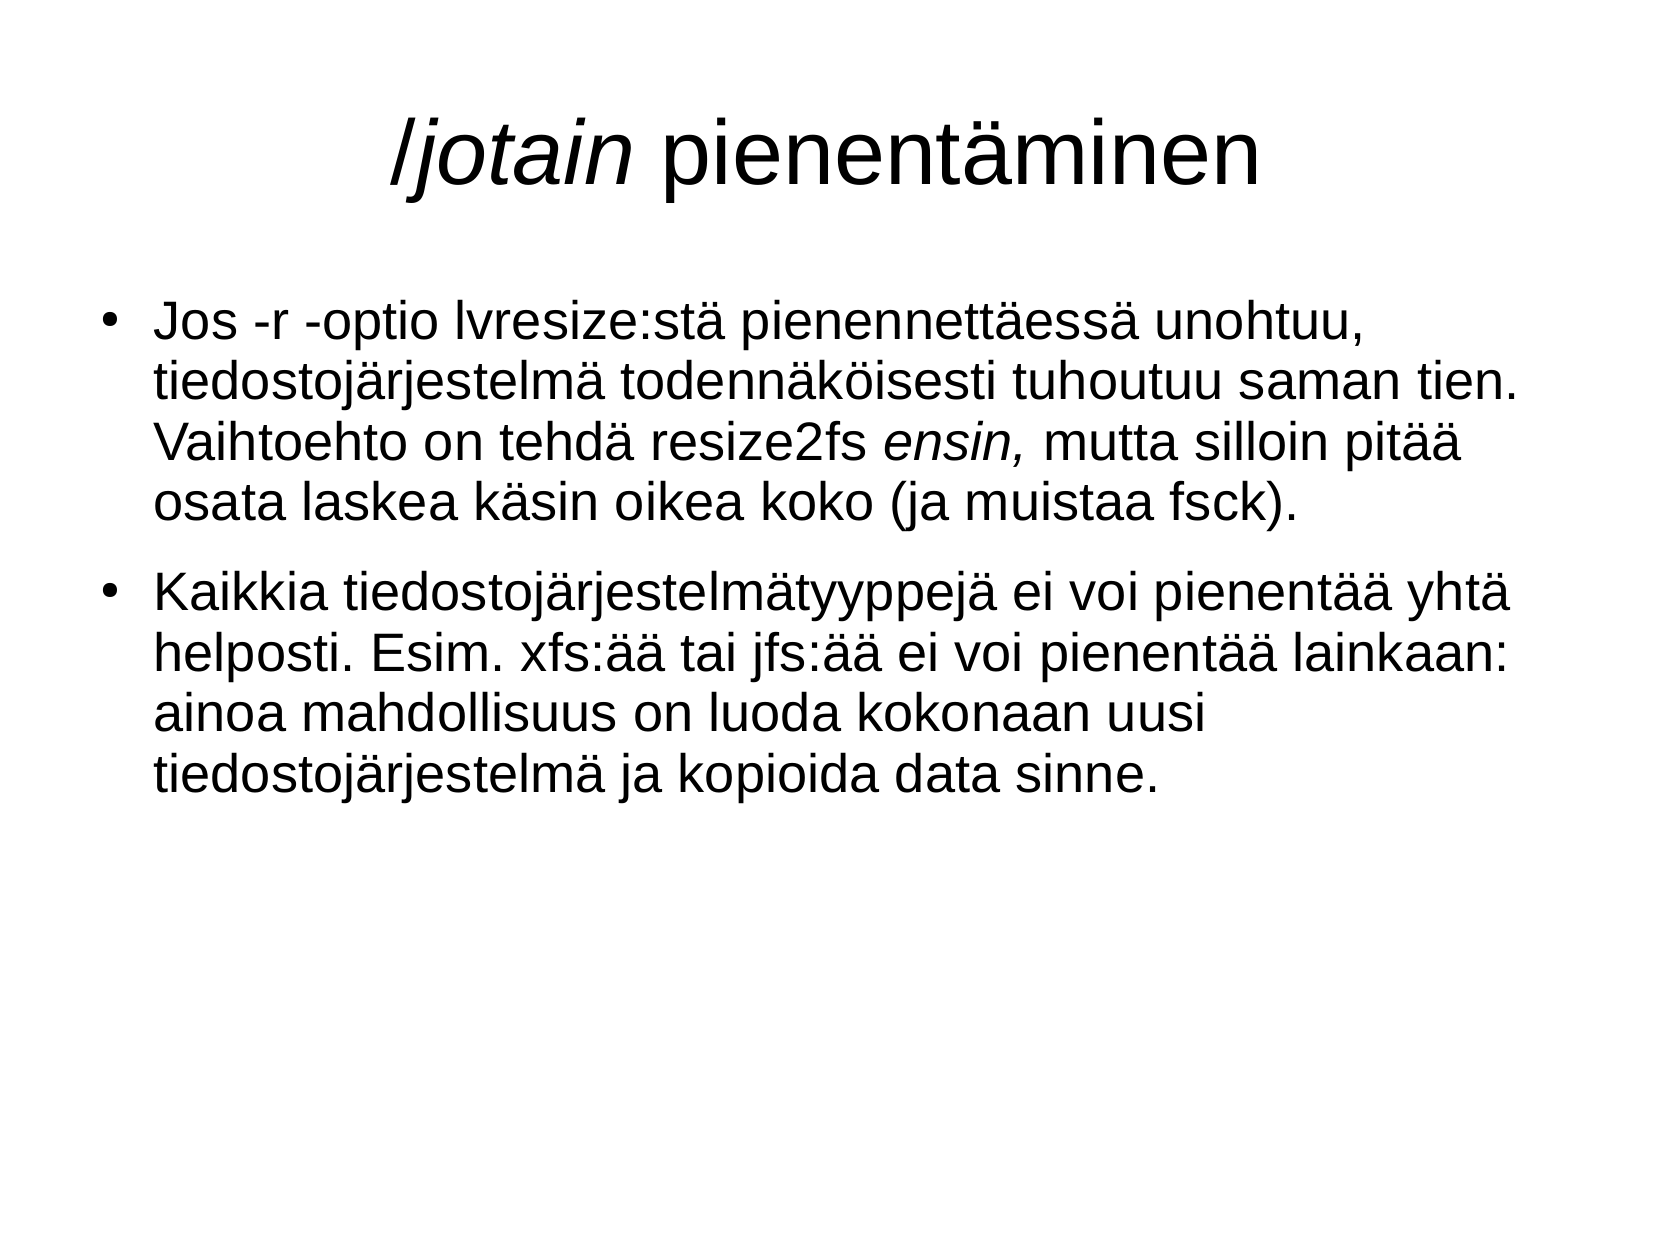

# /jotain pienentäminen
Jos -r -optio lvresize:stä pienennettäessä unohtuu, tiedostojärjestelmä todennäköisesti tuhoutuu saman tien. Vaihtoehto on tehdä resize2fs ensin, mutta silloin pitää osata laskea käsin oikea koko (ja muistaa fsck).
Kaikkia tiedostojärjestelmätyyppejä ei voi pienentää yhtä helposti. Esim. xfs:ää tai jfs:ää ei voi pienentää lainkaan: ainoa mahdollisuus on luoda kokonaan uusi tiedostojärjestelmä ja kopioida data sinne.